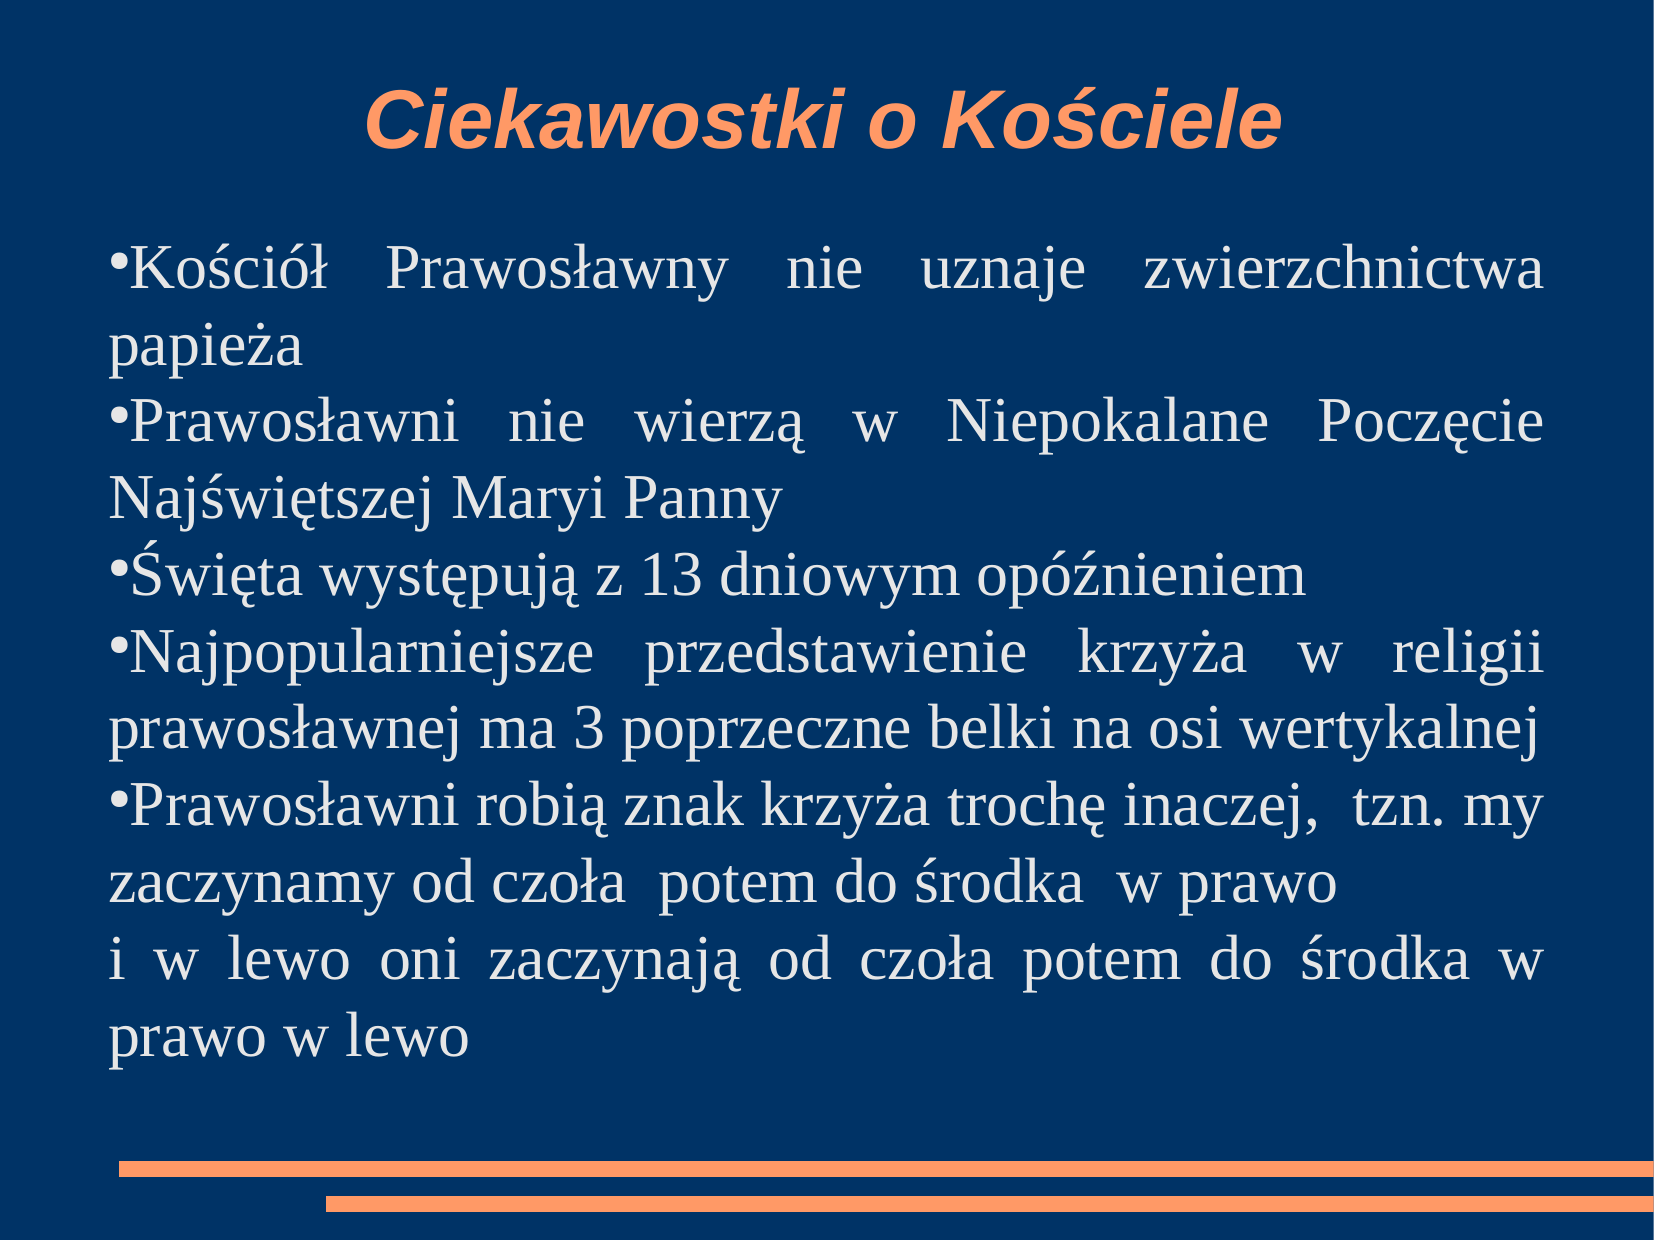

# Ciekawostki o Kościele
Kościół Prawosławny nie uznaje zwierzchnictwa papieża
Prawosławni nie wierzą w Niepokalane Poczęcie Najświętszej Maryi Panny
Święta występują z 13 dniowym opóźnieniem
Najpopularniejsze przedstawienie krzyża w religii prawosławnej ma 3 poprzeczne belki na osi wertykalnej
Prawosławni robią znak krzyża trochę inaczej, tzn. my zaczynamy od czoła potem do środka w prawo
i w lewo oni zaczynają od czoła potem do środka w prawo w lewo